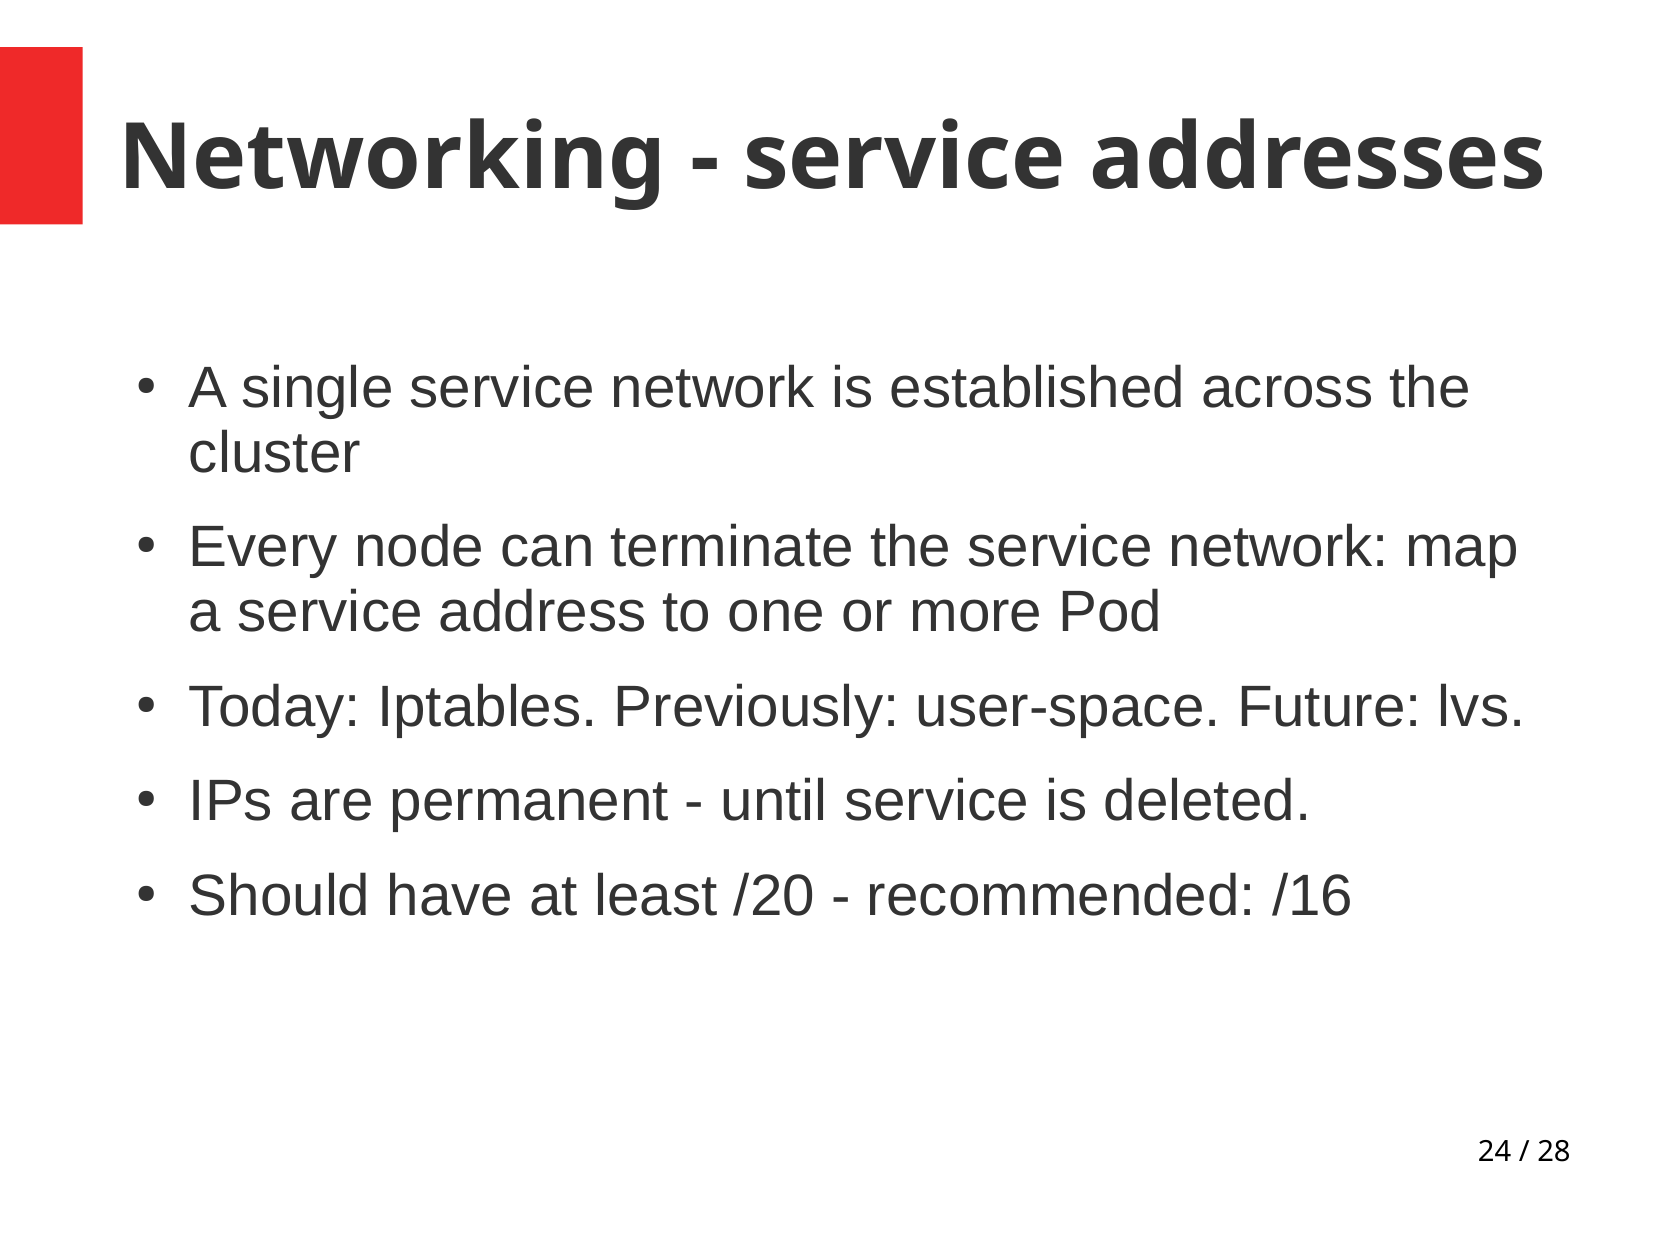

# Networking - service addresses
A single service network is established across the cluster
Every node can terminate the service network: map a service address to one or more Pod
Today: Iptables. Previously: user-space. Future: lvs.
IPs are permanent - until service is deleted.
Should have at least /20 - recommended: /16
24